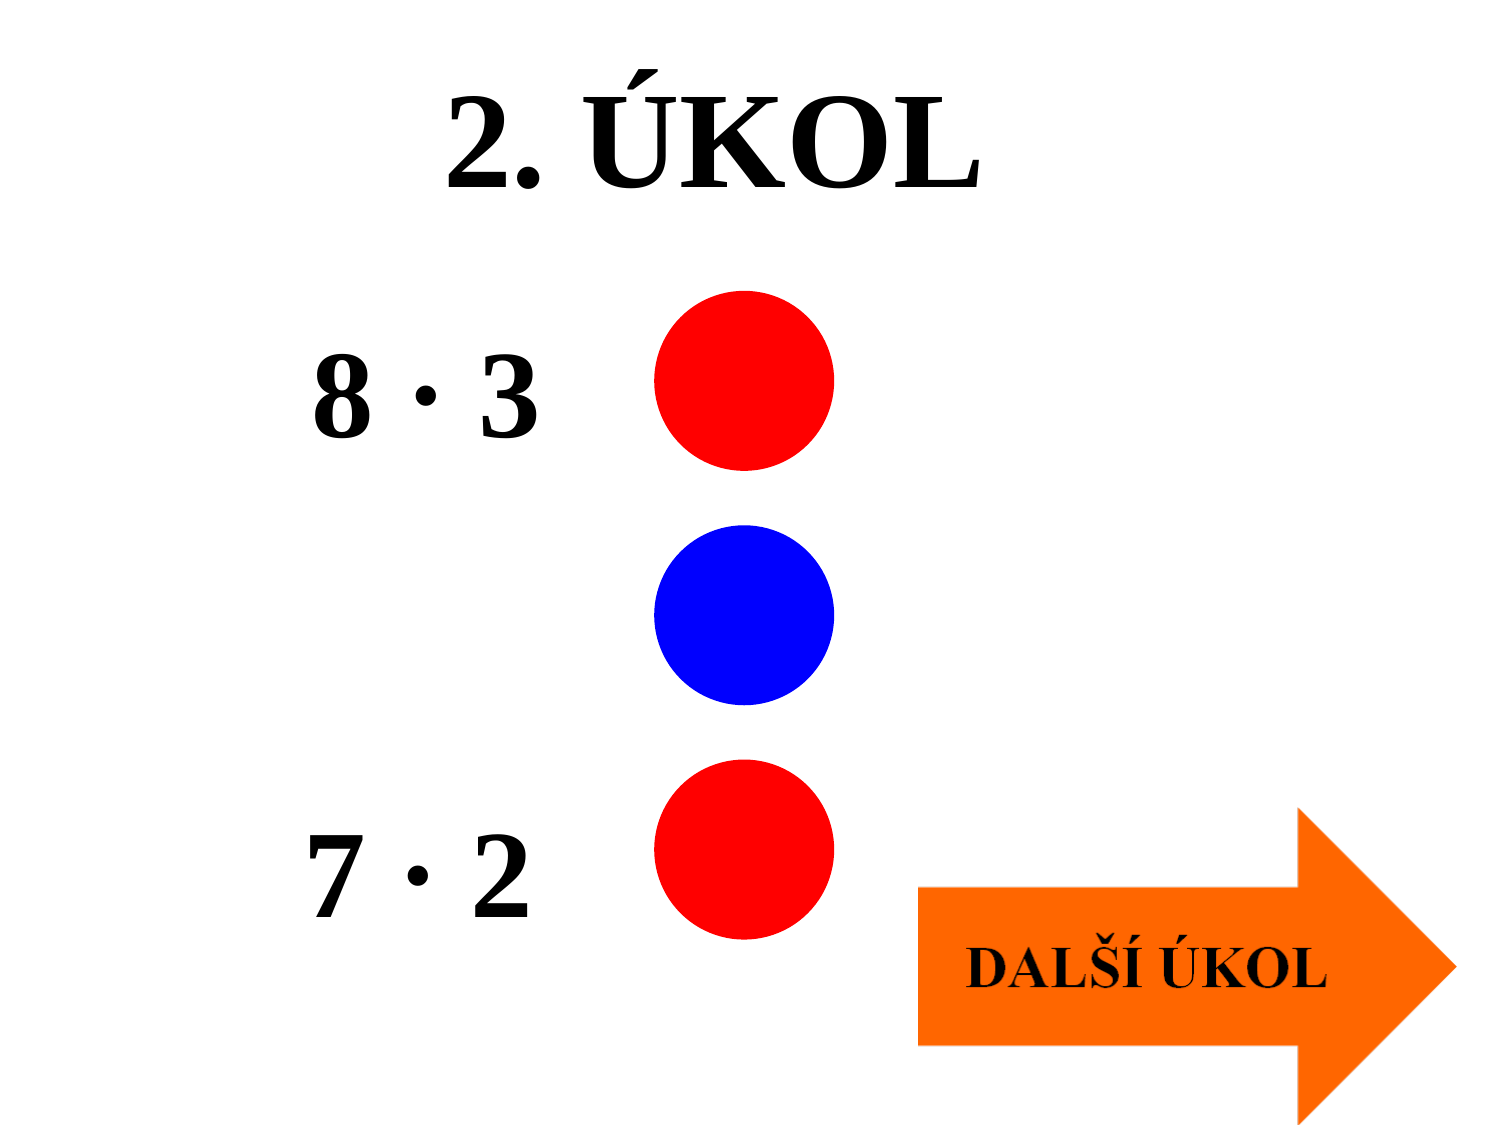

2. ÚKOL
 8 · 3
7 · 2